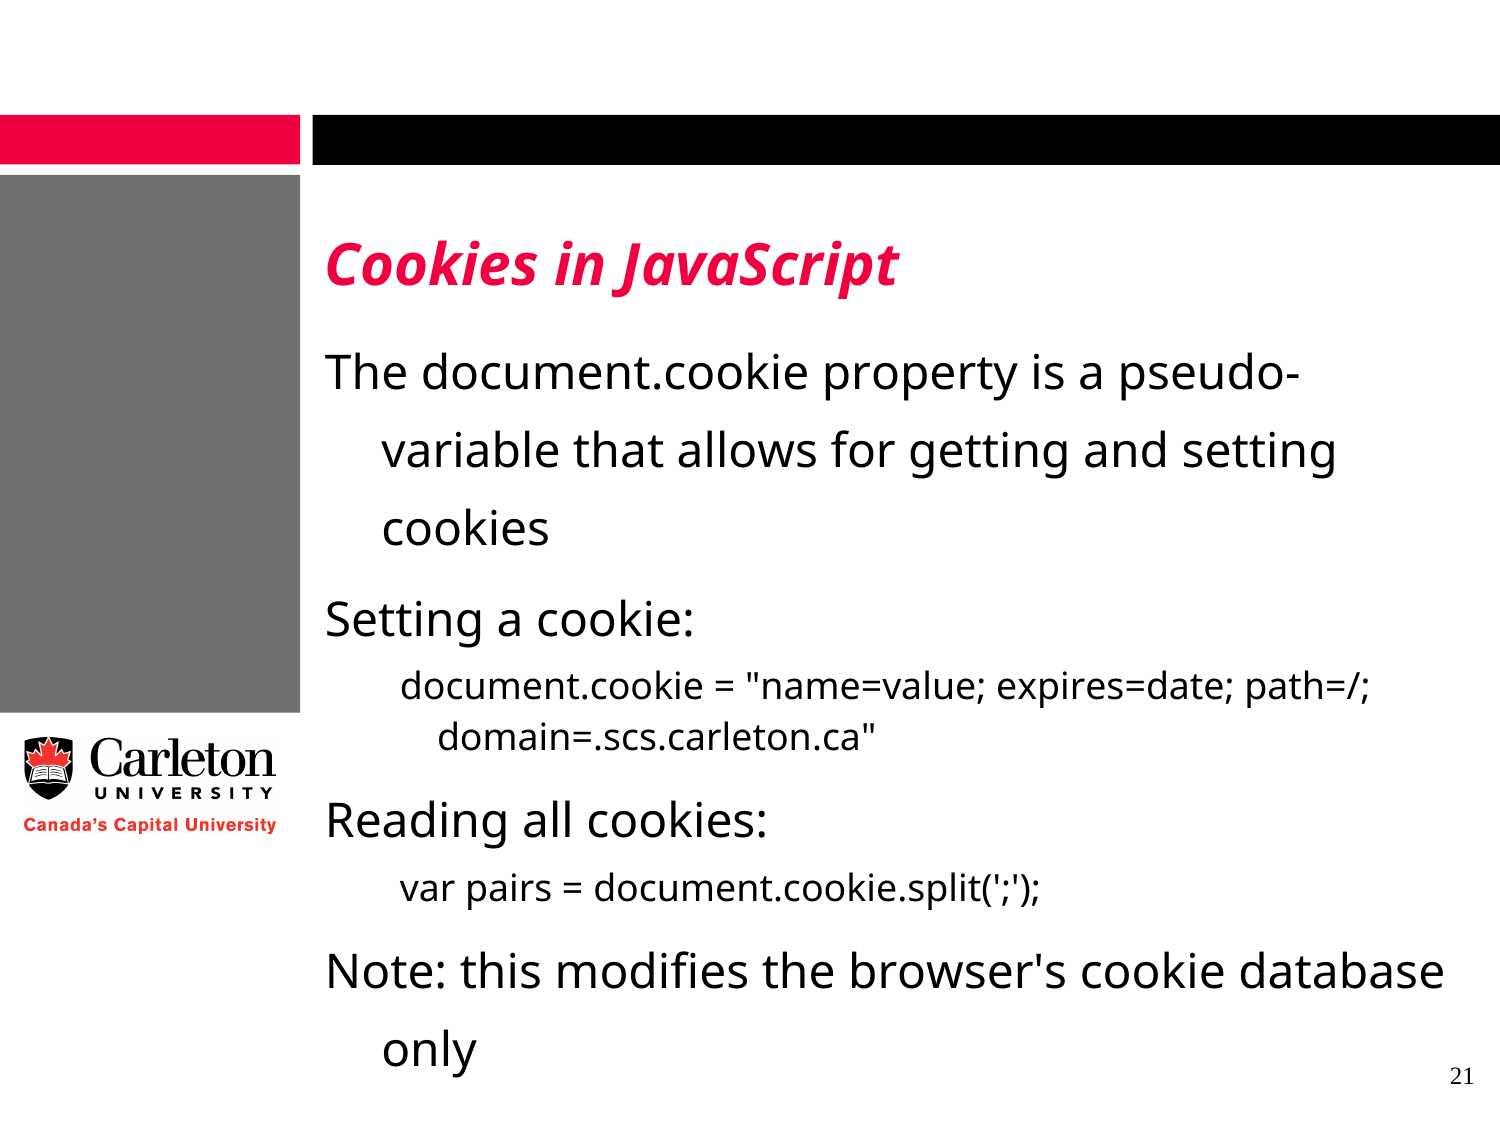

# Cookies in JavaScript
The document.cookie property is a pseudo-variable that allows for getting and setting cookies
Setting a cookie:
document.cookie = "name=value; expires=date; path=/; domain=.scs.carleton.ca"
Reading all cookies:
var pairs = document.cookie.split(';');
Note: this modifies the browser's cookie database only
21